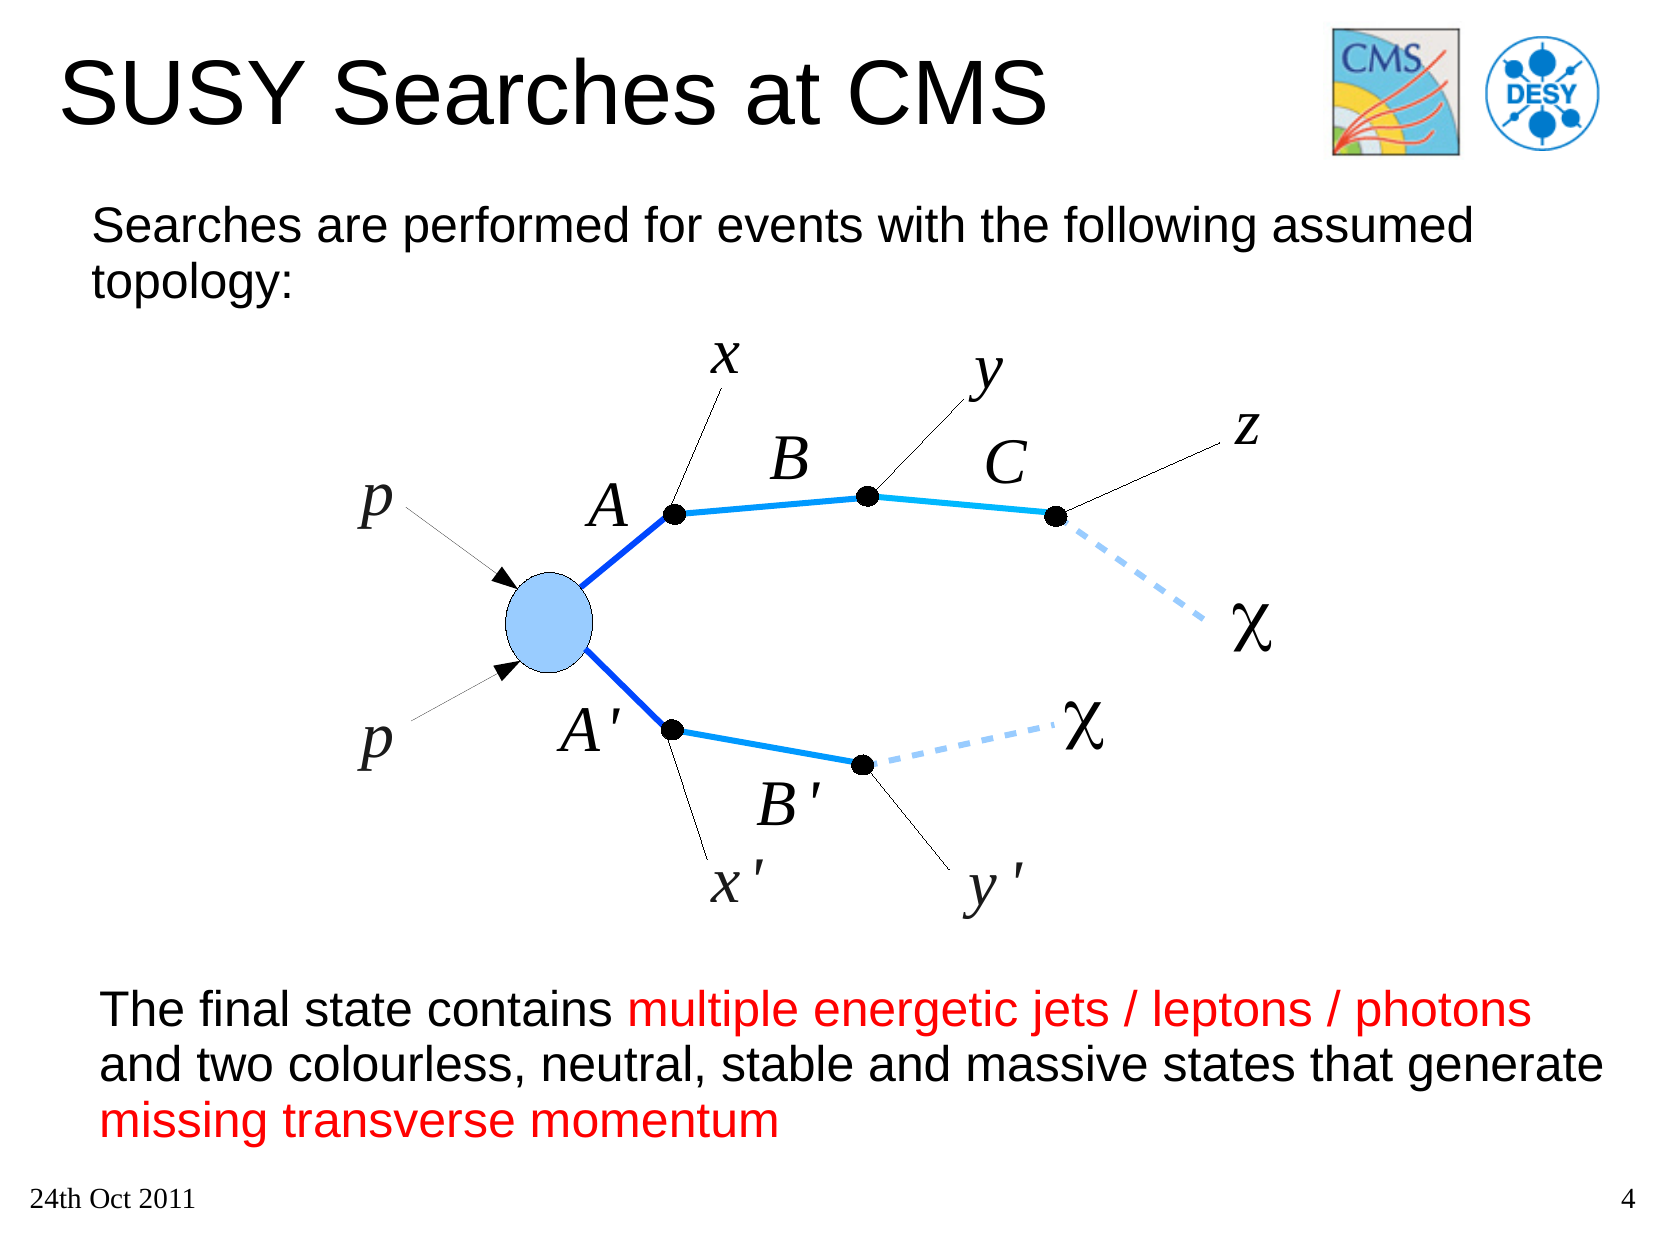

# SUSY Searches at CMS
Searches are performed for events with the following assumed topology:
The final state contains multiple energetic jets / leptons / photons
and two colourless, neutral, stable and massive states that generate
missing transverse momentum
24th Oct 2011
4